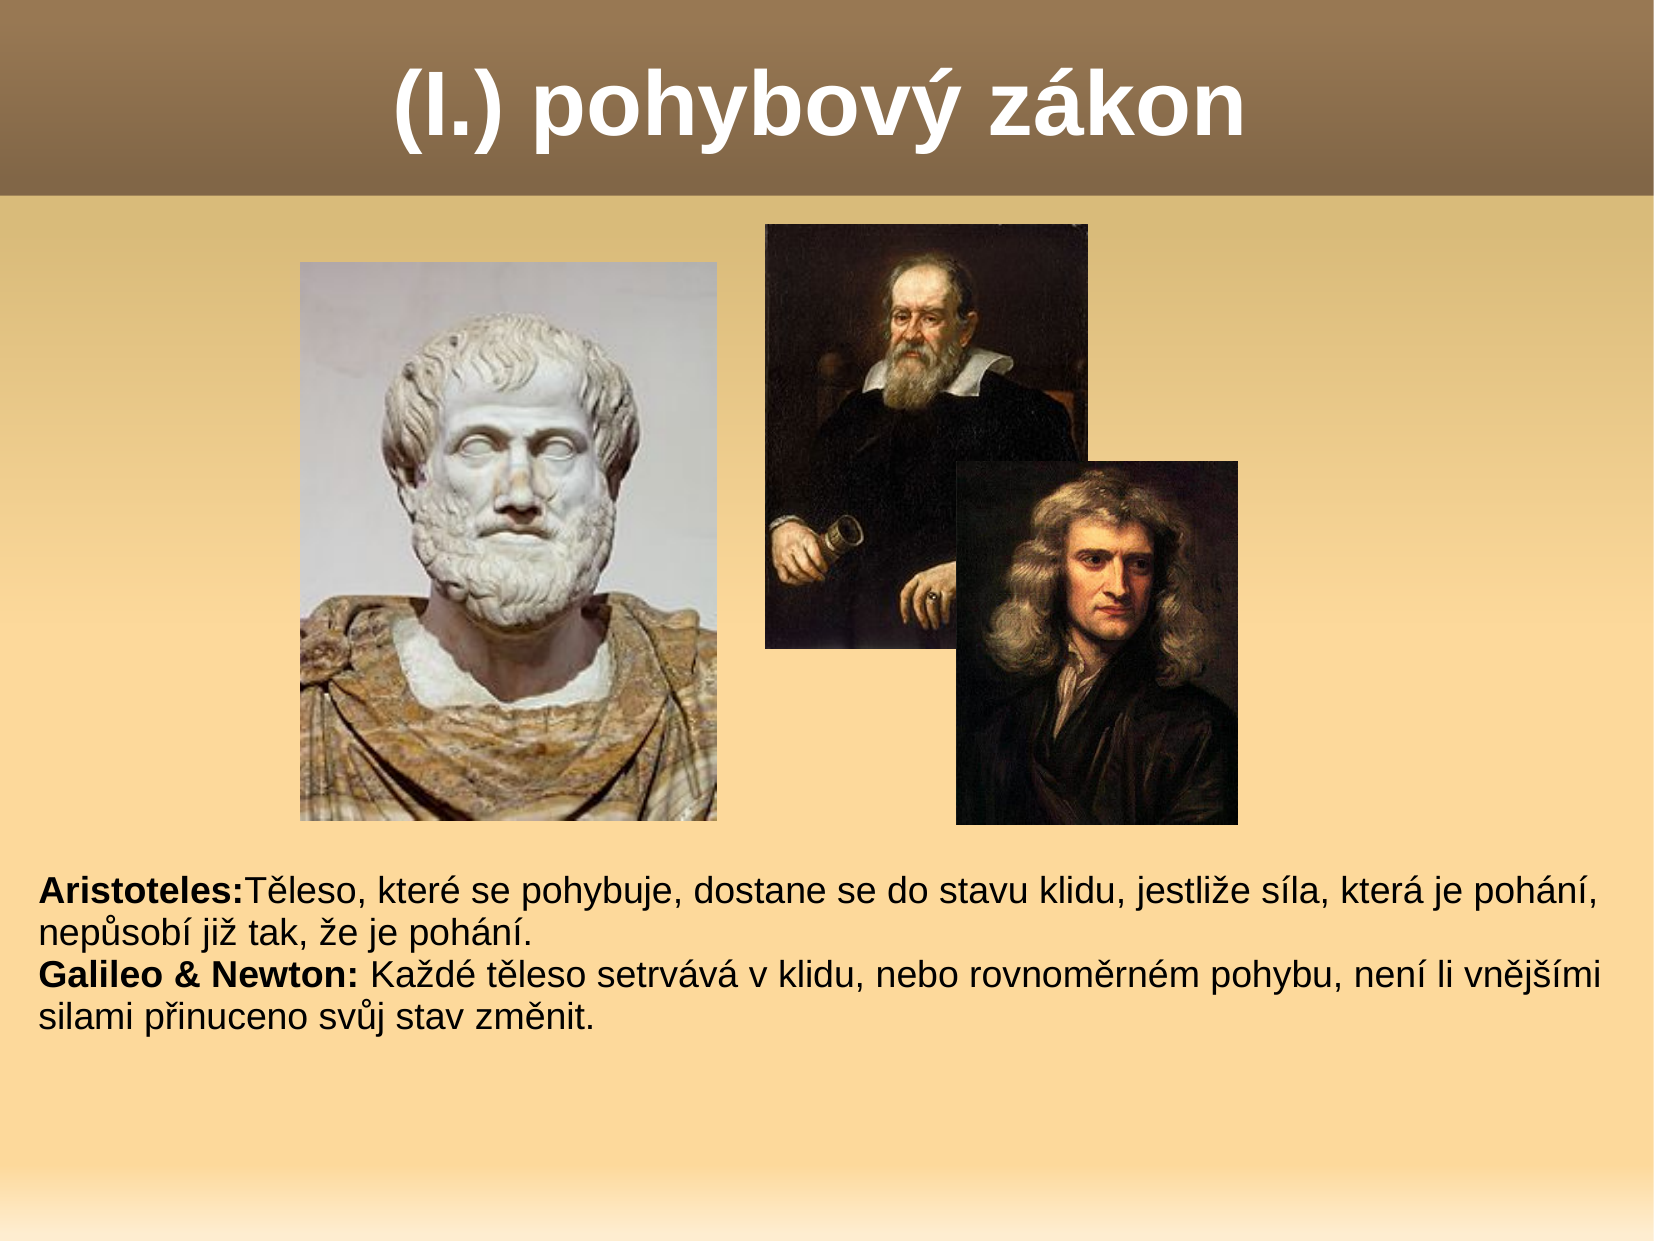

# (I.) pohybový zákon
Aristoteles:Těleso, které se pohybuje, dostane se do stavu klidu, jestliže síla, která je pohání, nepůsobí již tak, že je pohání.
Galileo & Newton: Každé těleso setrvává v klidu, nebo rovnoměrném pohybu, není li vnějšími silami přinuceno svůj stav změnit.